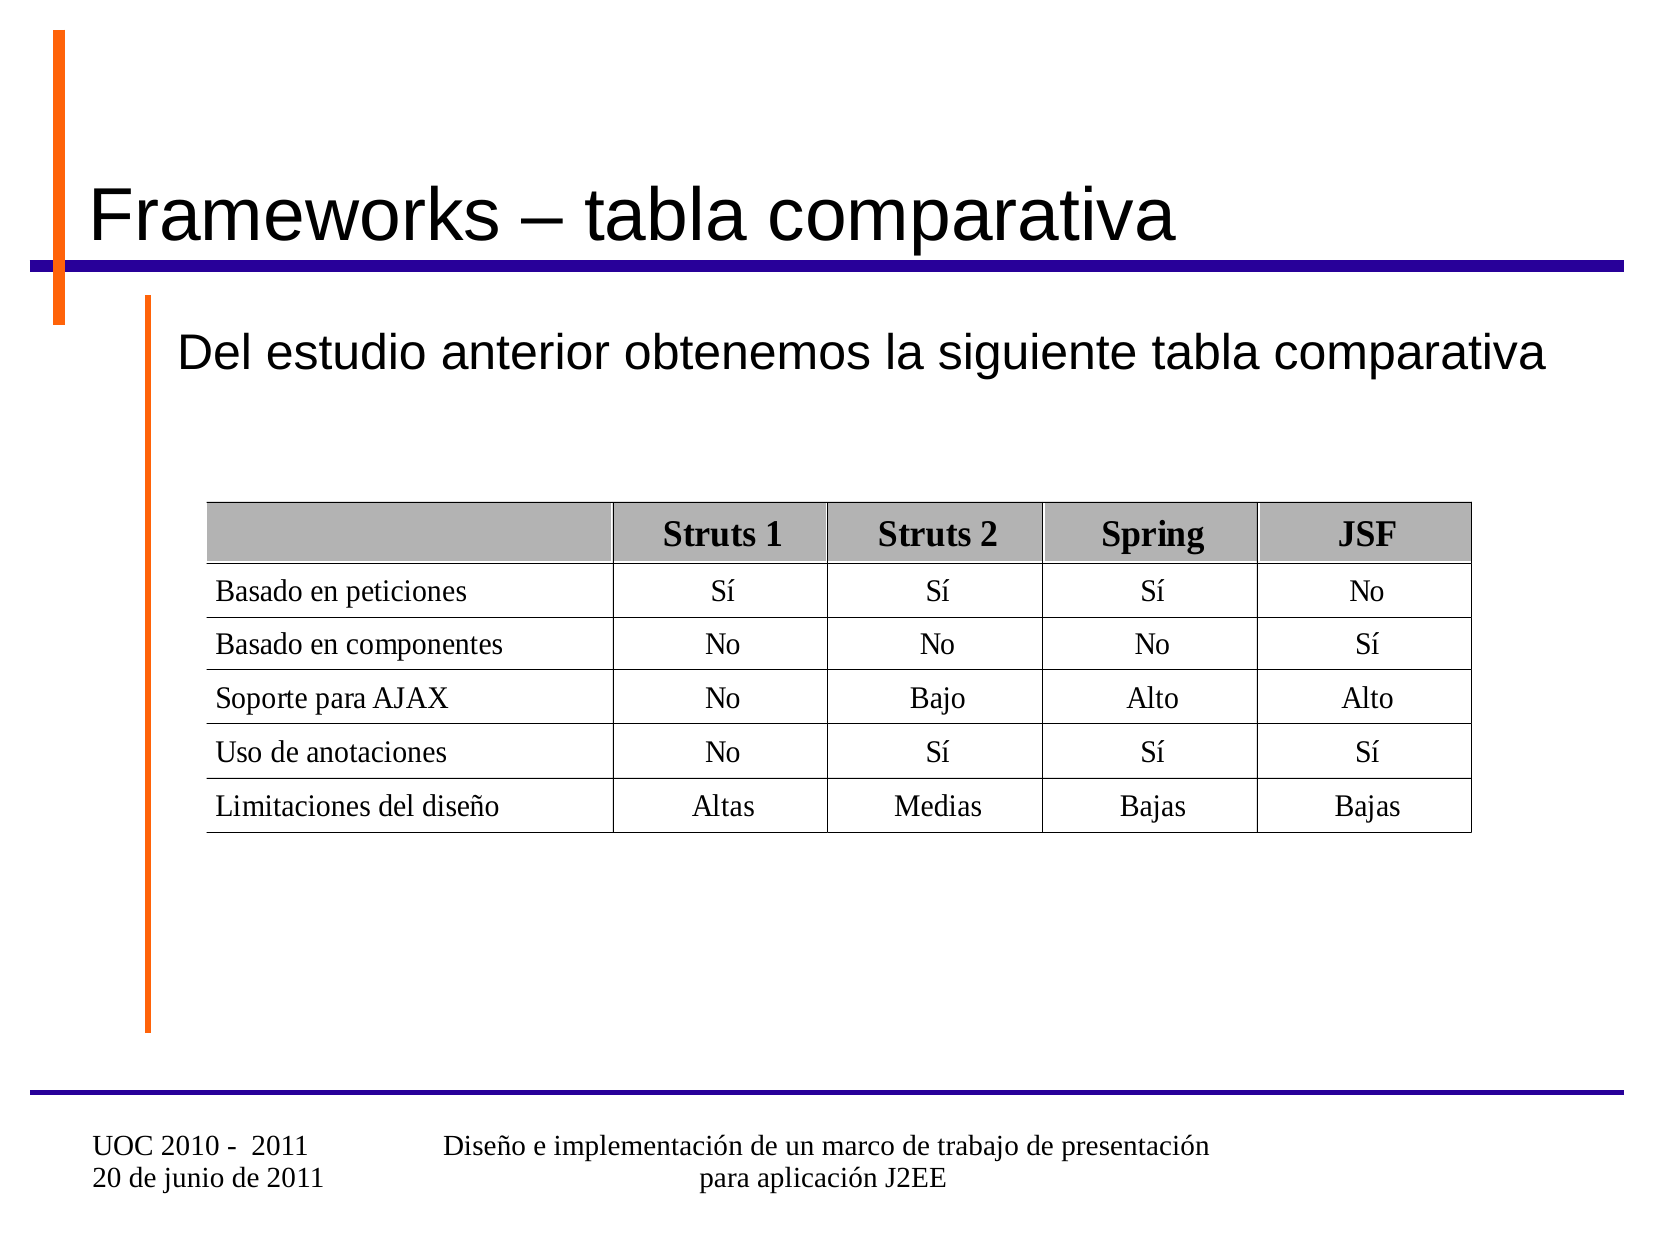

# Frameworks – tabla comparativa
Del estudio anterior obtenemos la siguiente tabla comparativa